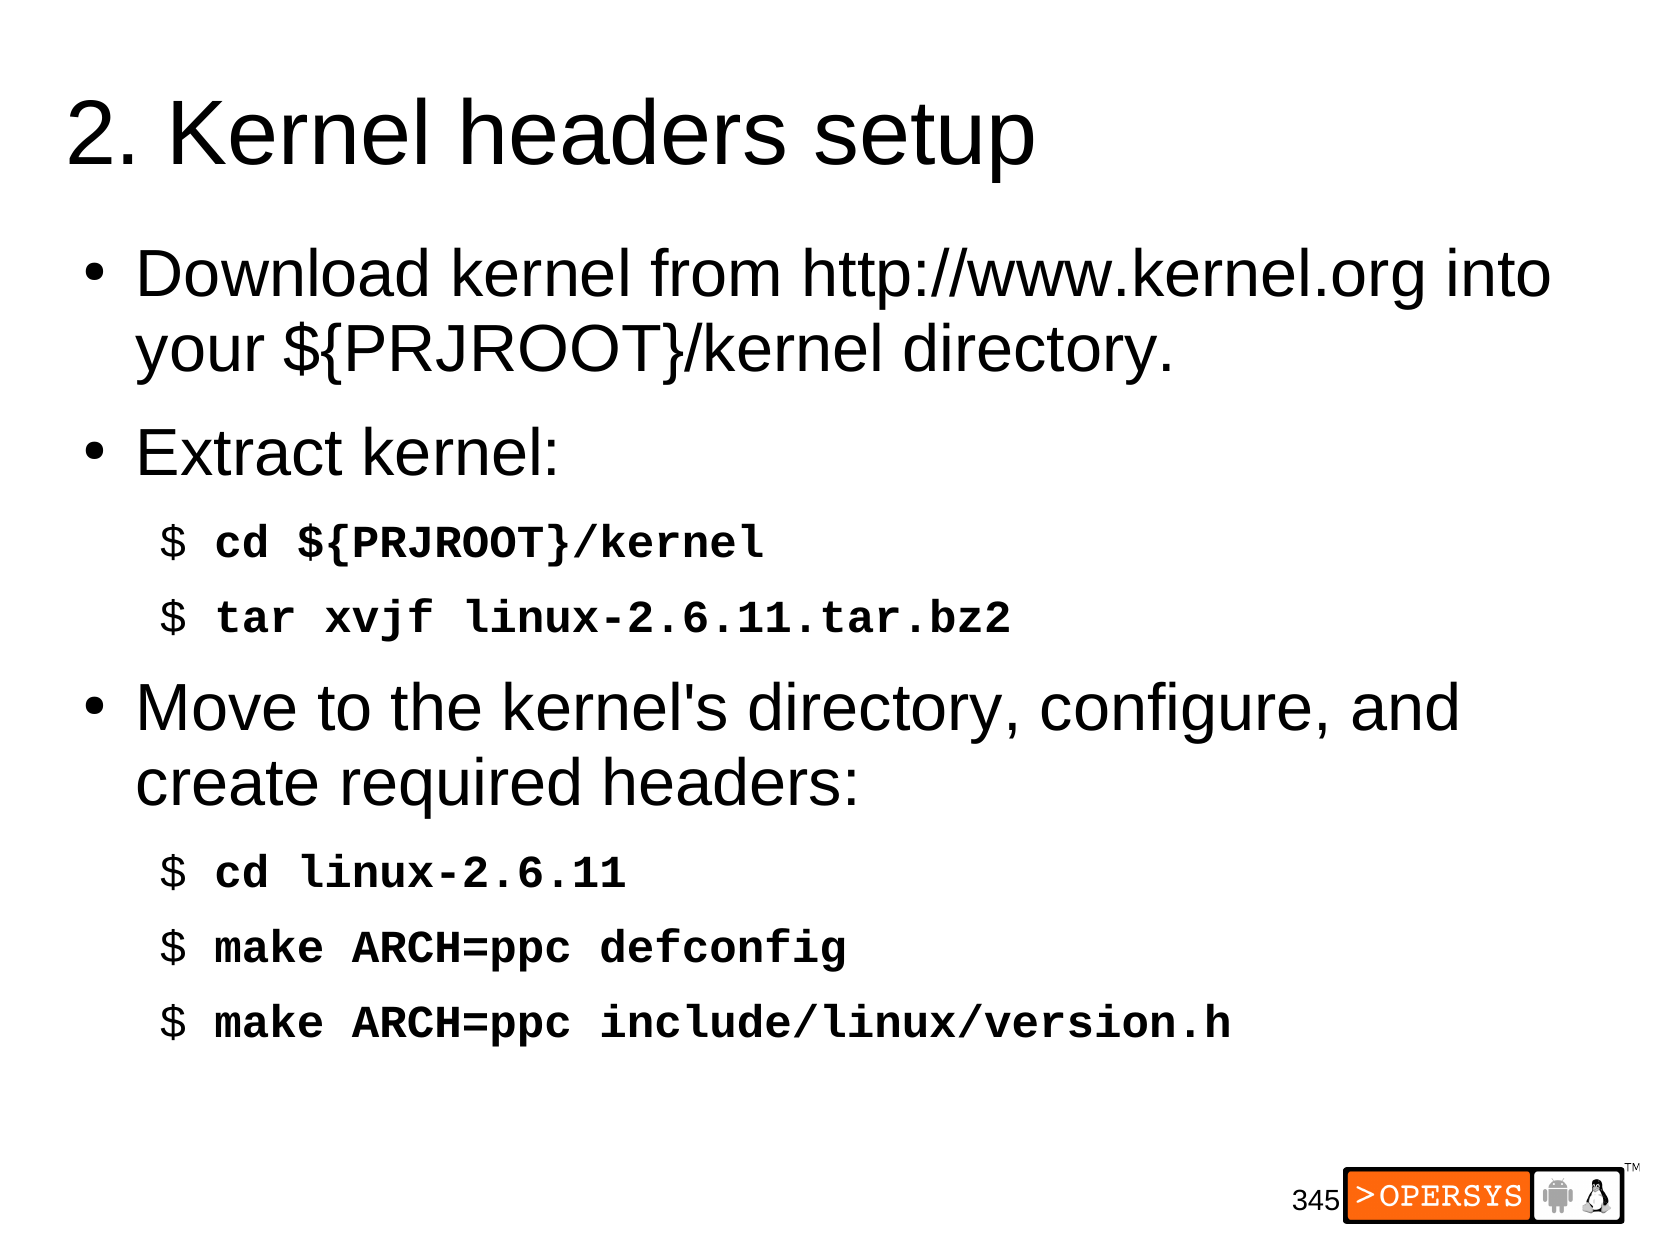

# 2. Kernel headers setup
Download kernel from http://www.kernel.org into your ${PRJROOT}/kernel directory.
Extract kernel:
$ cd ${PRJROOT}/kernel
$ tar xvjf linux-2.6.11.tar.bz2
Move to the kernel's directory, configure, and create required headers:
$ cd linux-2.6.11
$ make ARCH=ppc defconfig
$ make ARCH=ppc include/linux/version.h